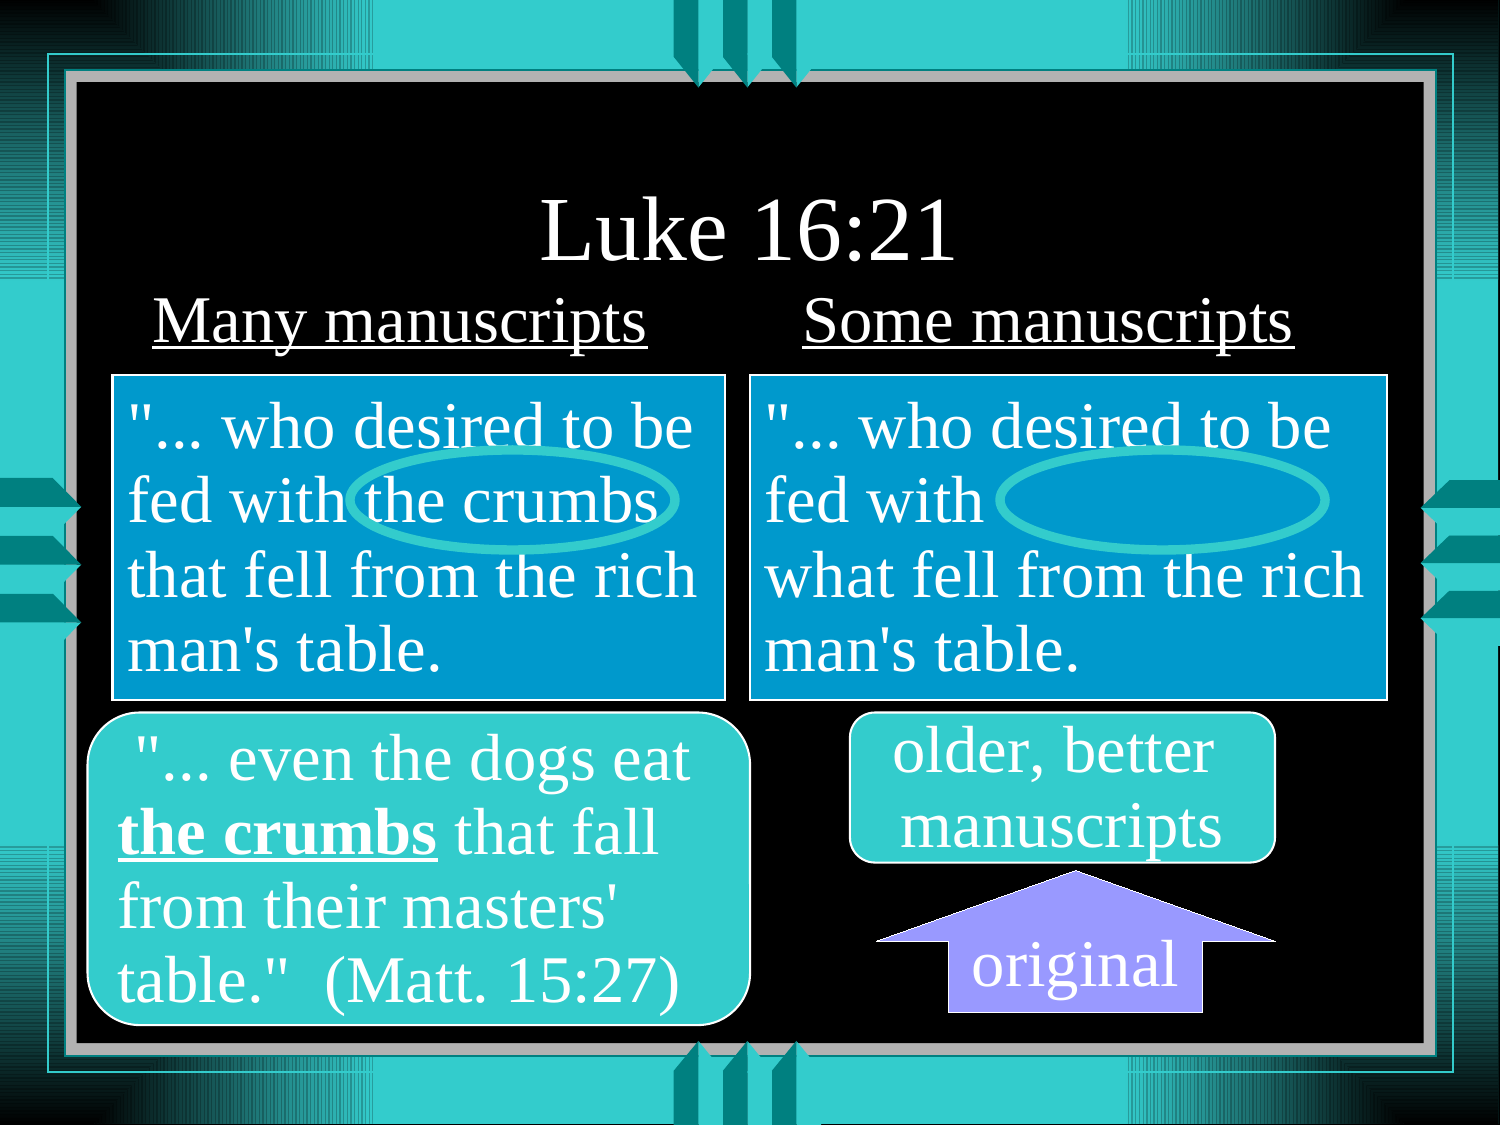

# Luke 16:21
Many manuscripts
Some manuscripts
"... who desired to be
fed with
what fell from the rich
man's table.
"... who desired to be
fed with the crumbs
that fell from the rich
man's table.
 "... even the dogs eat
the crumbs that fall
from their masters'
table." (Matt. 15:27)
older, better
manuscripts
original